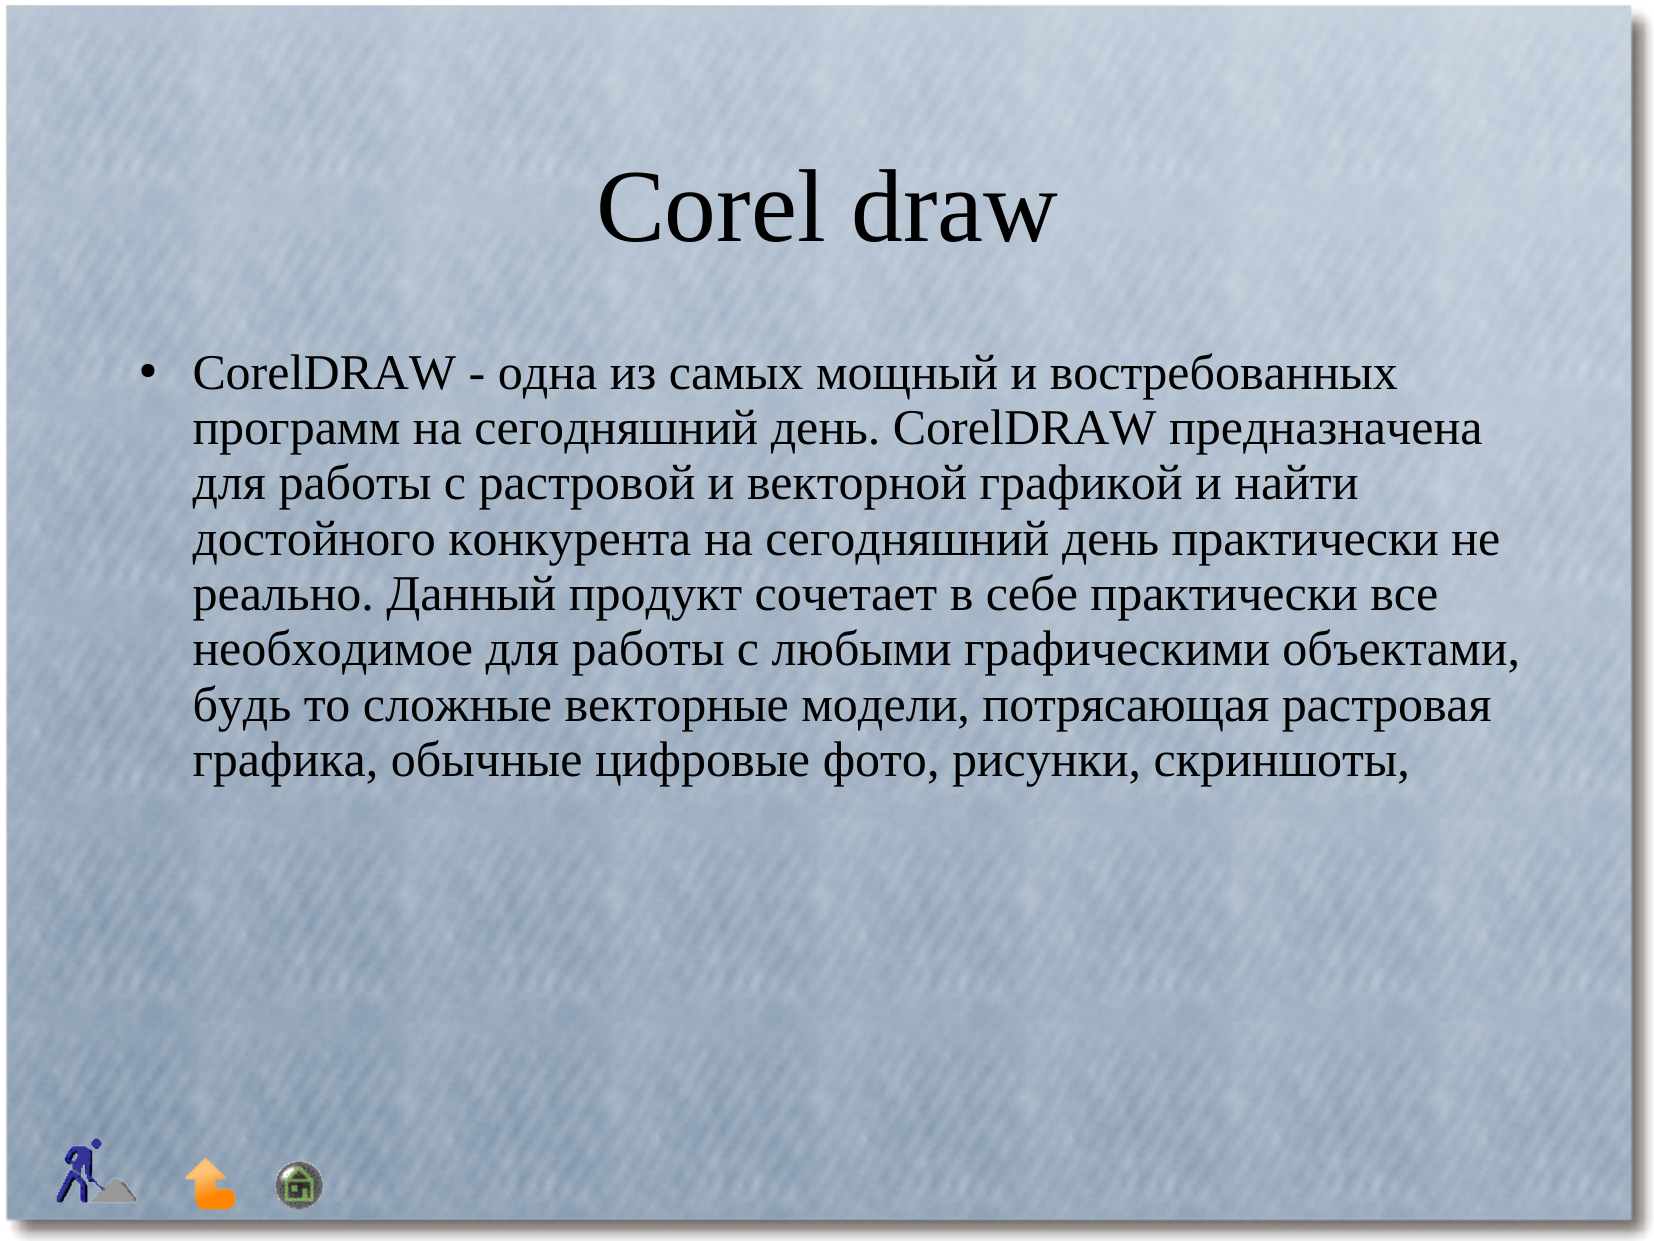

# Corel draw
CorelDRAW - одна из самых мощный и востребованных программ на сегодняшний день. CorelDRAW предназначена для работы с растровой и векторной графикой и найти достойного конкурента на сегодняшний день практически не реально. Данный продукт сочетает в себе практически все необходимое для работы с любыми графическими объектами, будь то сложные векторные модели, потрясающая растровая графика, обычные цифровые фото, рисунки, скриншоты,